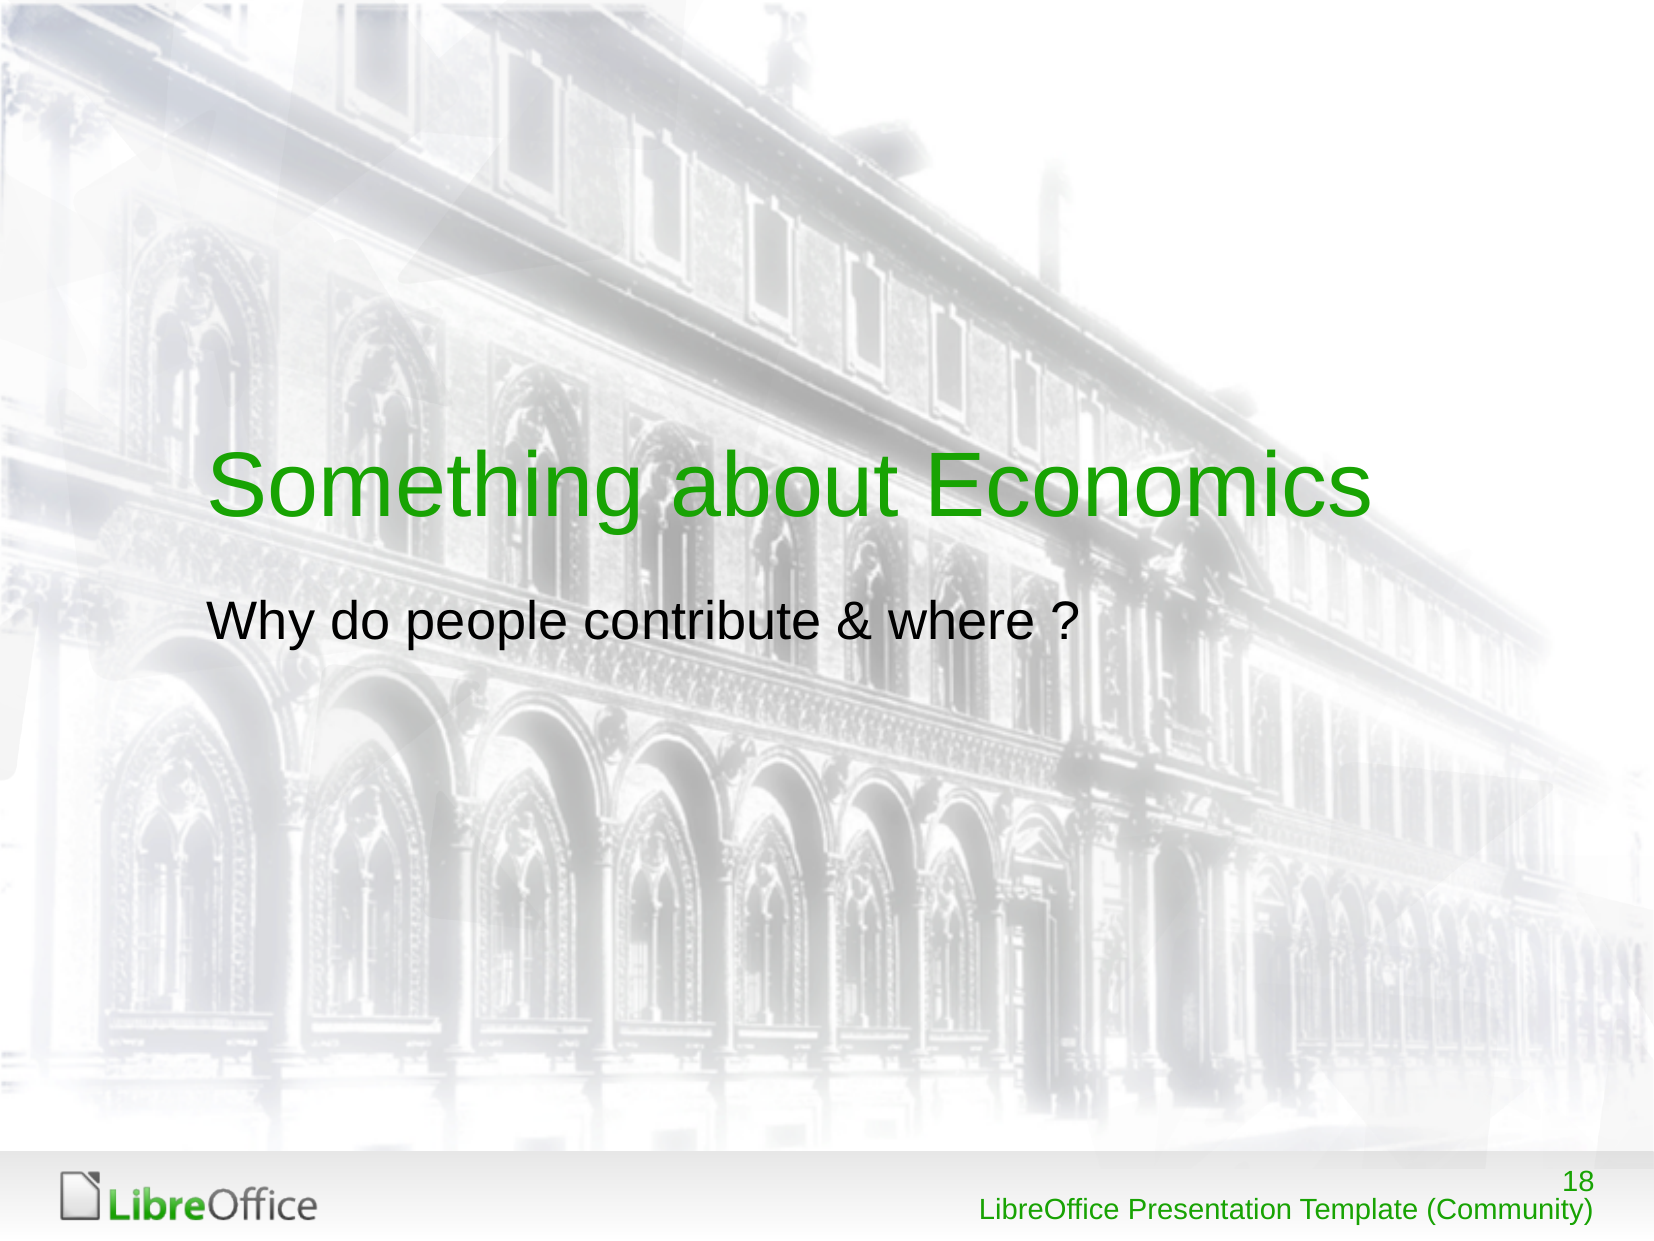

# Something about Economics
Why do people contribute & where ?
18
LibreOffice Presentation Template (Community)